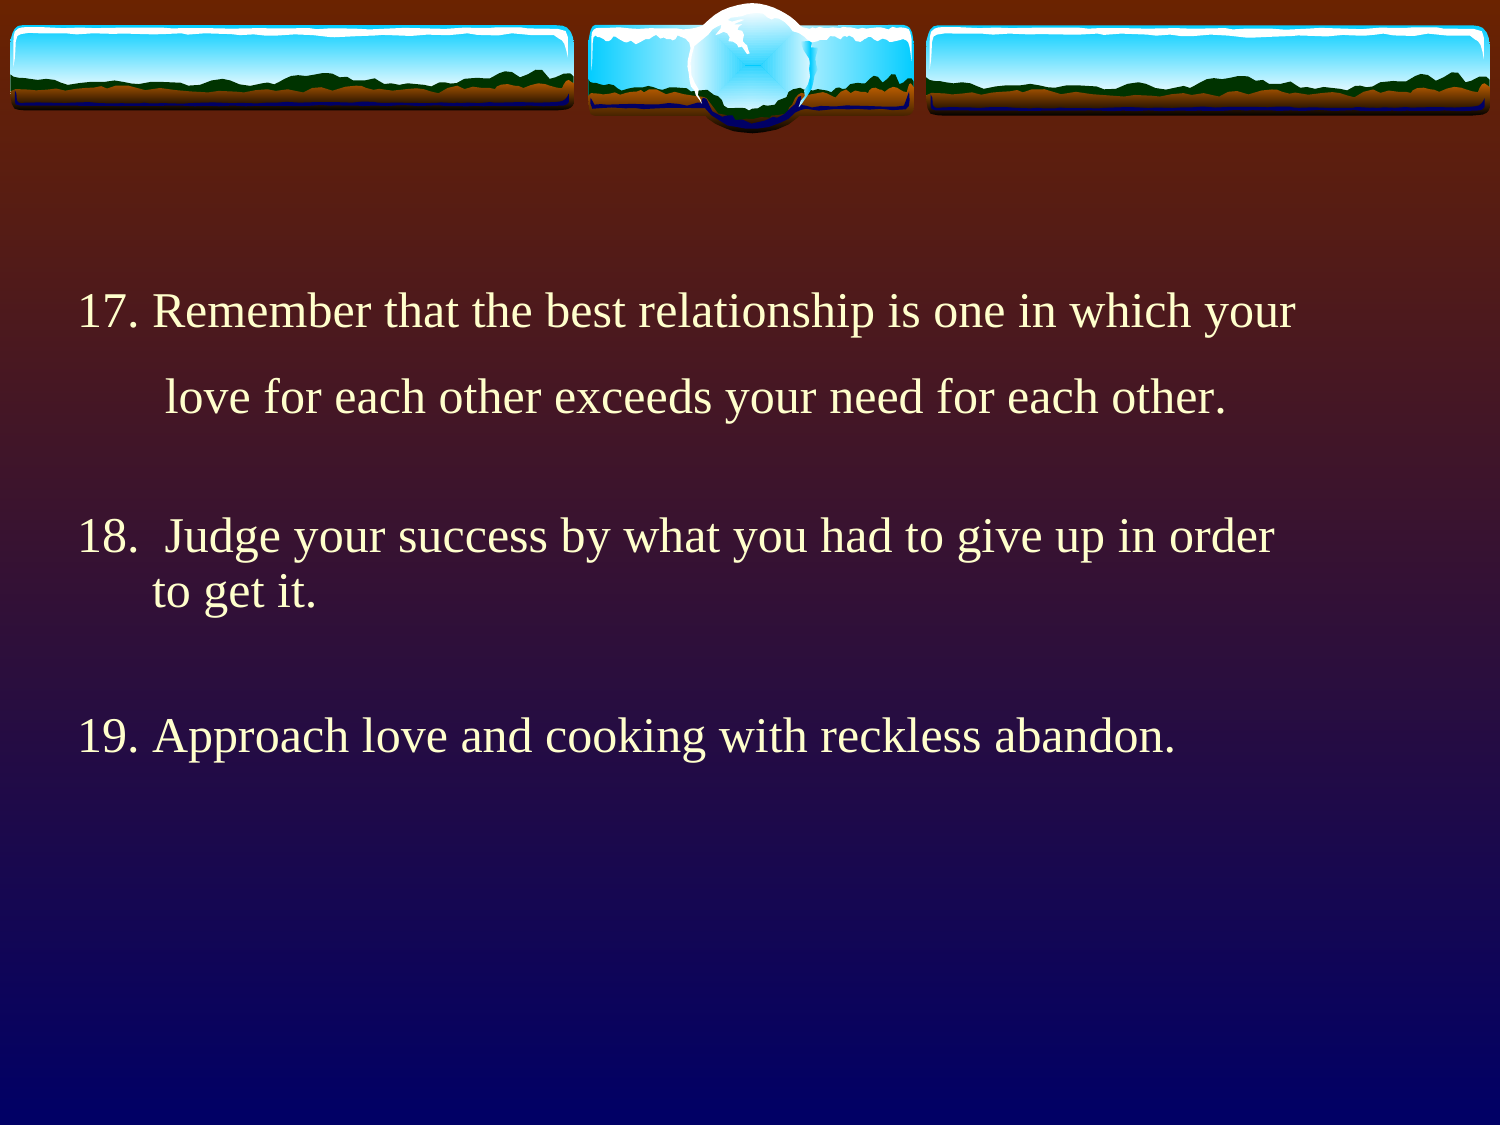

17. Remember that the best relationship is one in which your
 love for each other exceeds your need for each other.
18. Judge your success by what you had to give up in order to get it.
19. Approach love and cooking with reckless abandon.